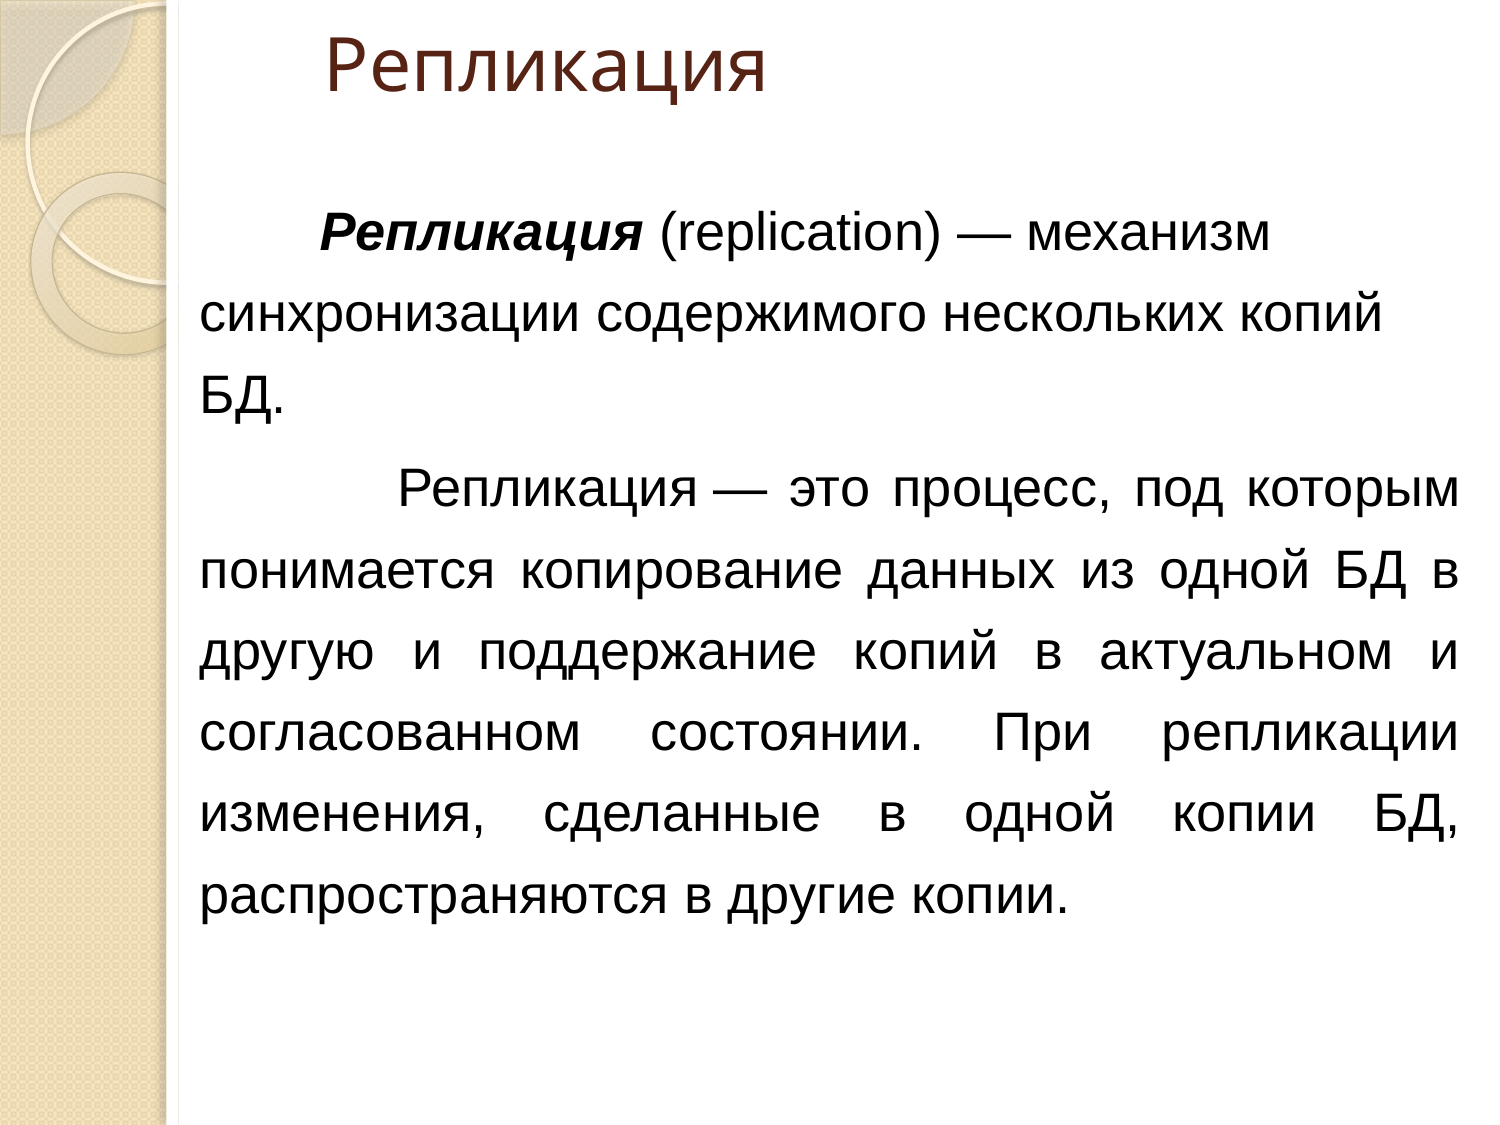

Репликация
# Репликация (replication) — механизм синхронизации содержимого нескольких копий БД.
 Репликация — это процесс, под которым понимается копирование данных из одной БД в другую и поддержание копий в актуальном и согласованном состоянии. При репликации изменения, сделанные в одной копии БД, распространяются в другие копии.